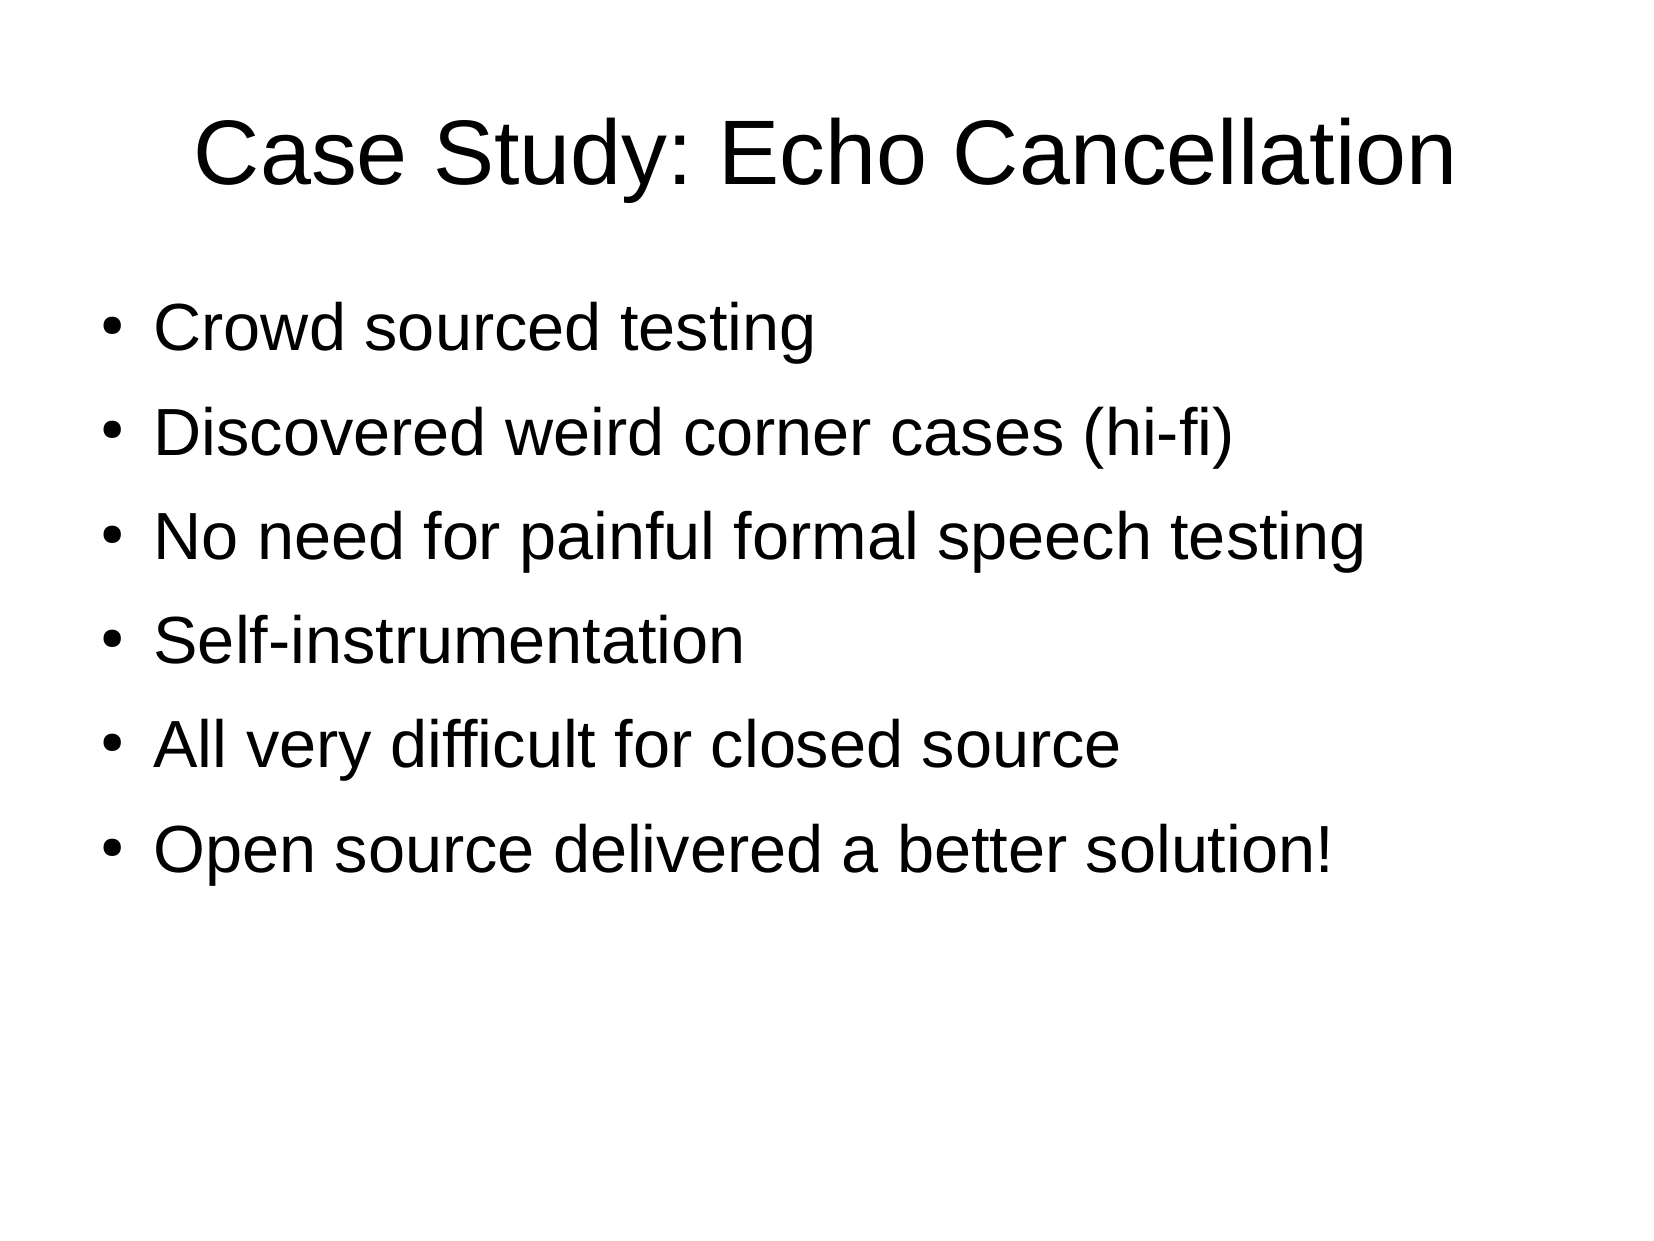

# Case Study: Echo Cancellation
Crowd sourced testing
Discovered weird corner cases (hi-fi)
No need for painful formal speech testing
Self-instrumentation
All very difficult for closed source
Open source delivered a better solution!